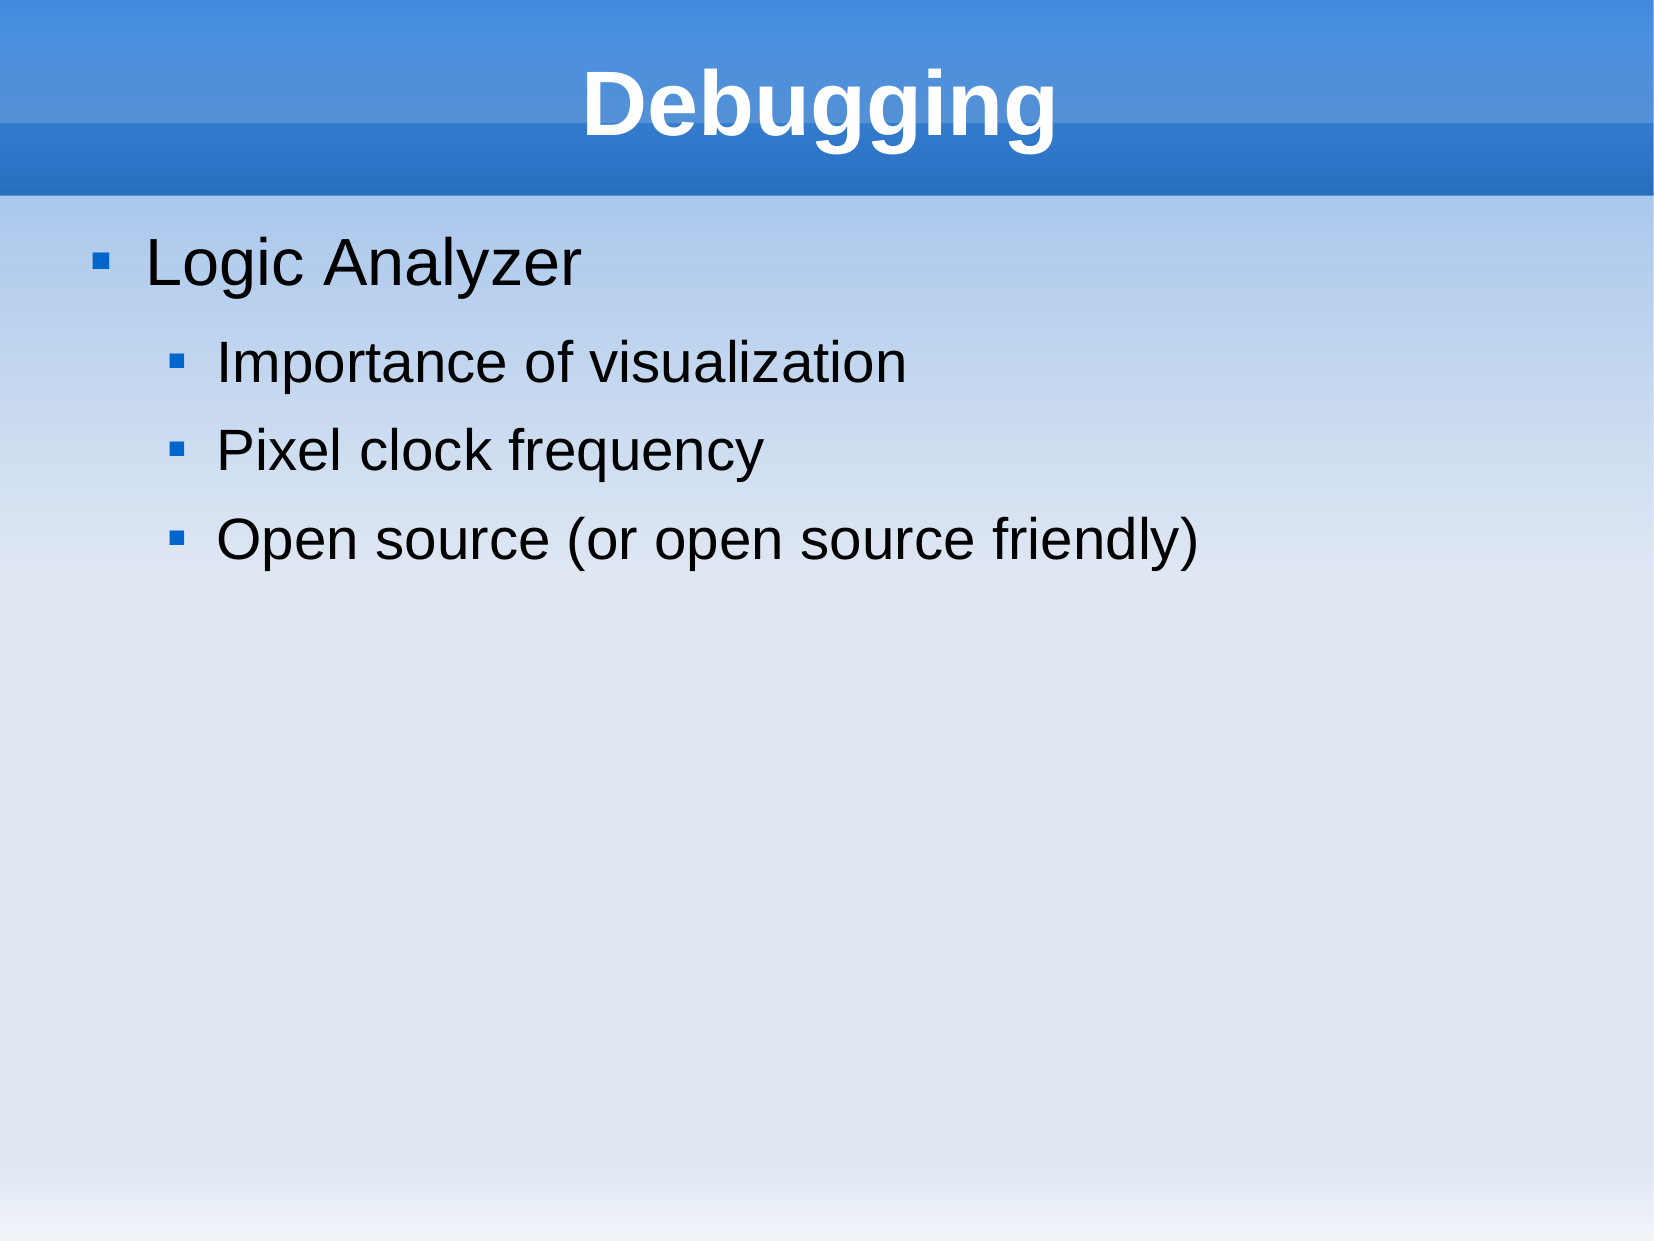

# Debugging
Logic Analyzer
Importance of visualization
Pixel clock frequency
Open source (or open source friendly)